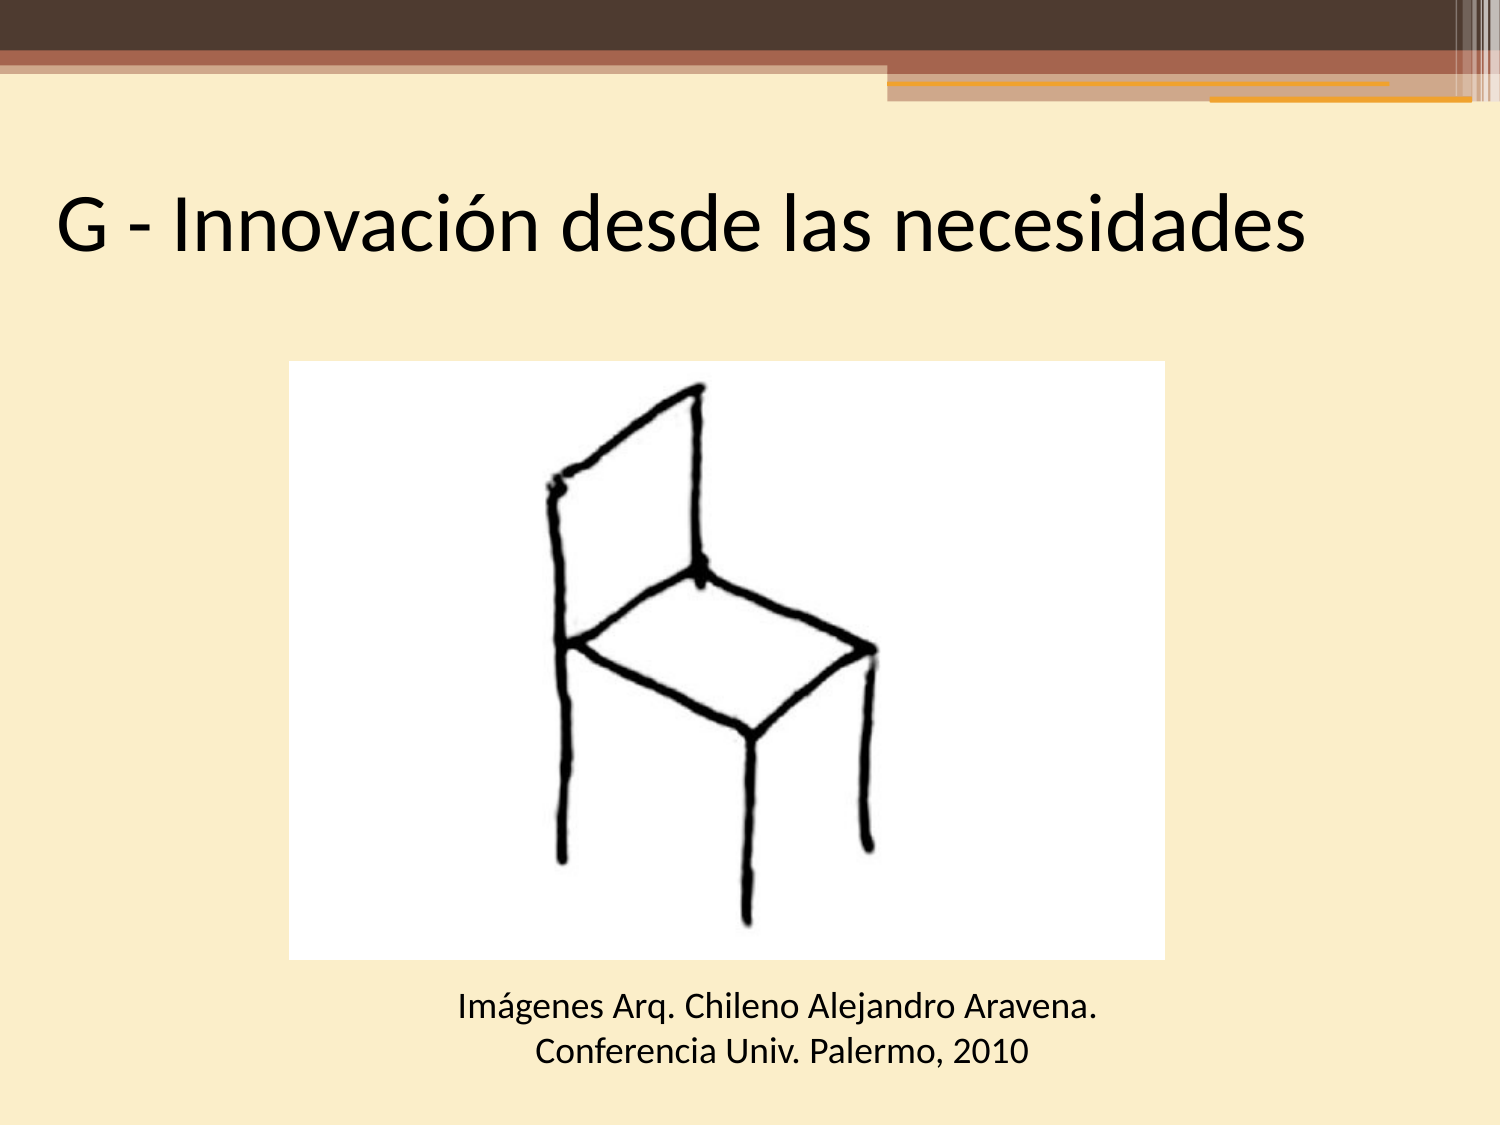

G - Innovación desde las necesidades
Imágenes Arq. Chileno Alejandro Aravena.
Conferencia Univ. Palermo, 2010